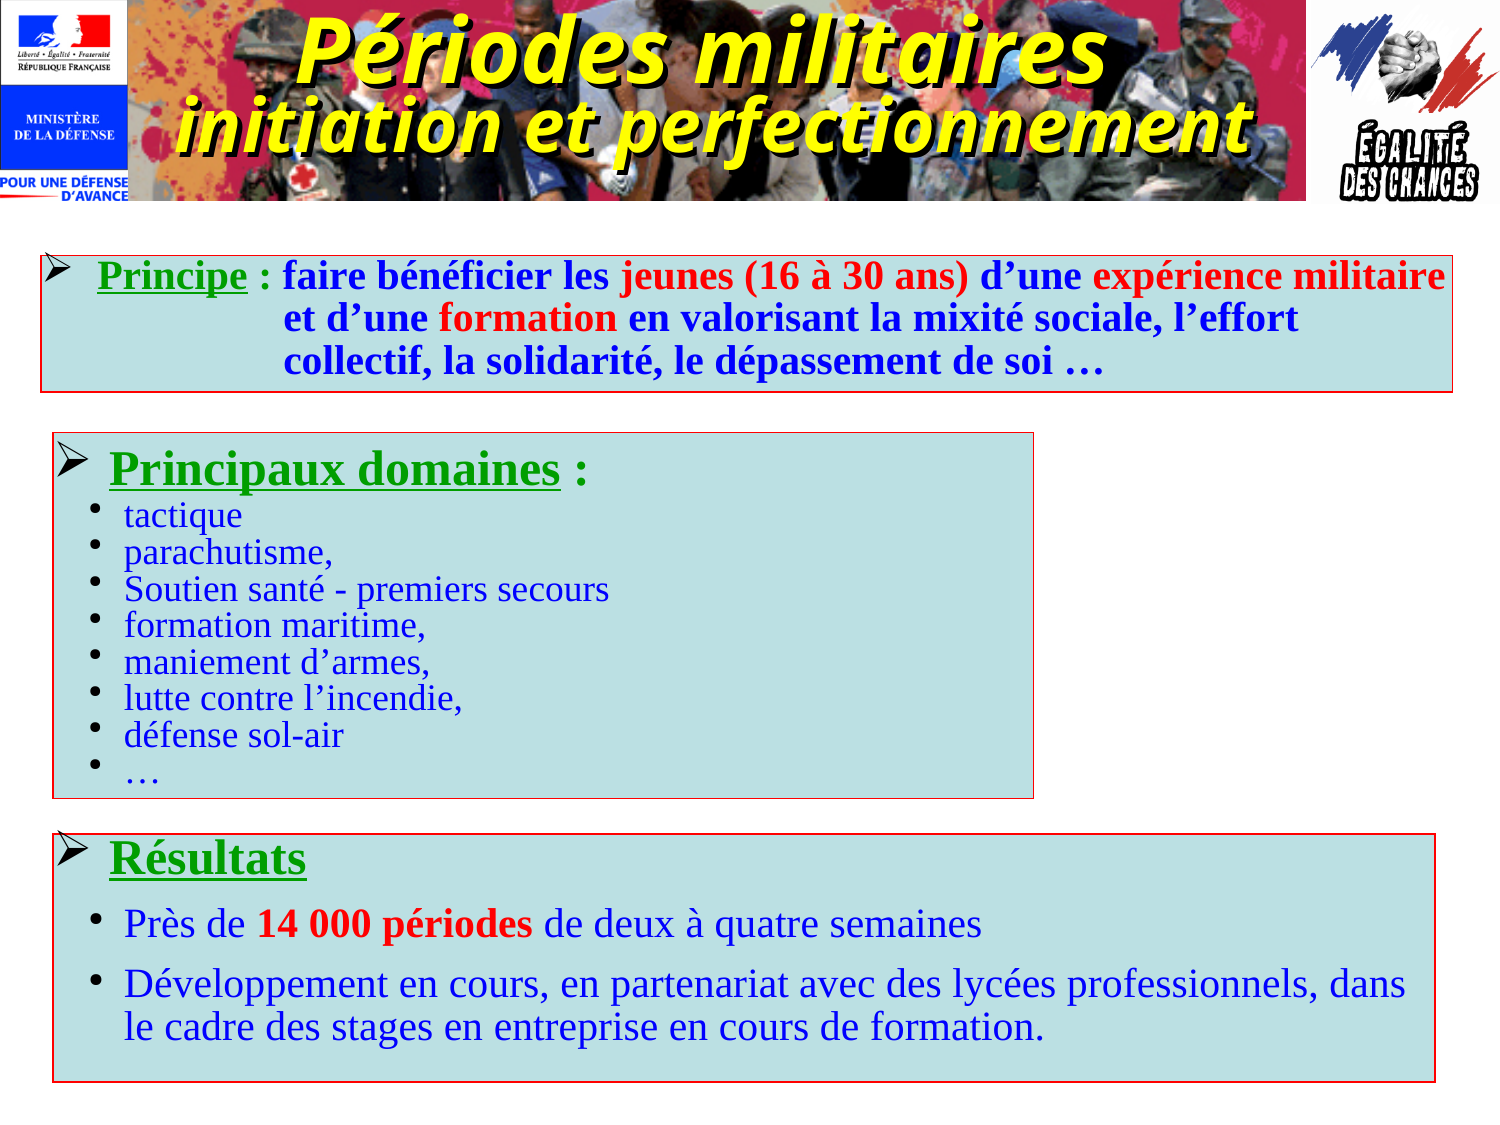

# Périodes militaires initiation et perfectionnement
Principe : faire bénéficier les jeunes (16 à 30 ans) d’une expérience militaire 			 et d’une formation en valorisant la mixité sociale, l’effort 					 collectif, la solidarité, le dépassement de soi …
Principaux domaines :
tactique
parachutisme,
Soutien santé - premiers secours
formation maritime,
maniement d’armes,
lutte contre l’incendie,
défense sol-air
…
Résultats
Près de 14 000 périodes de deux à quatre semaines
Développement en cours, en partenariat avec des lycées professionnels, dans le cadre des stages en entreprise en cours de formation.